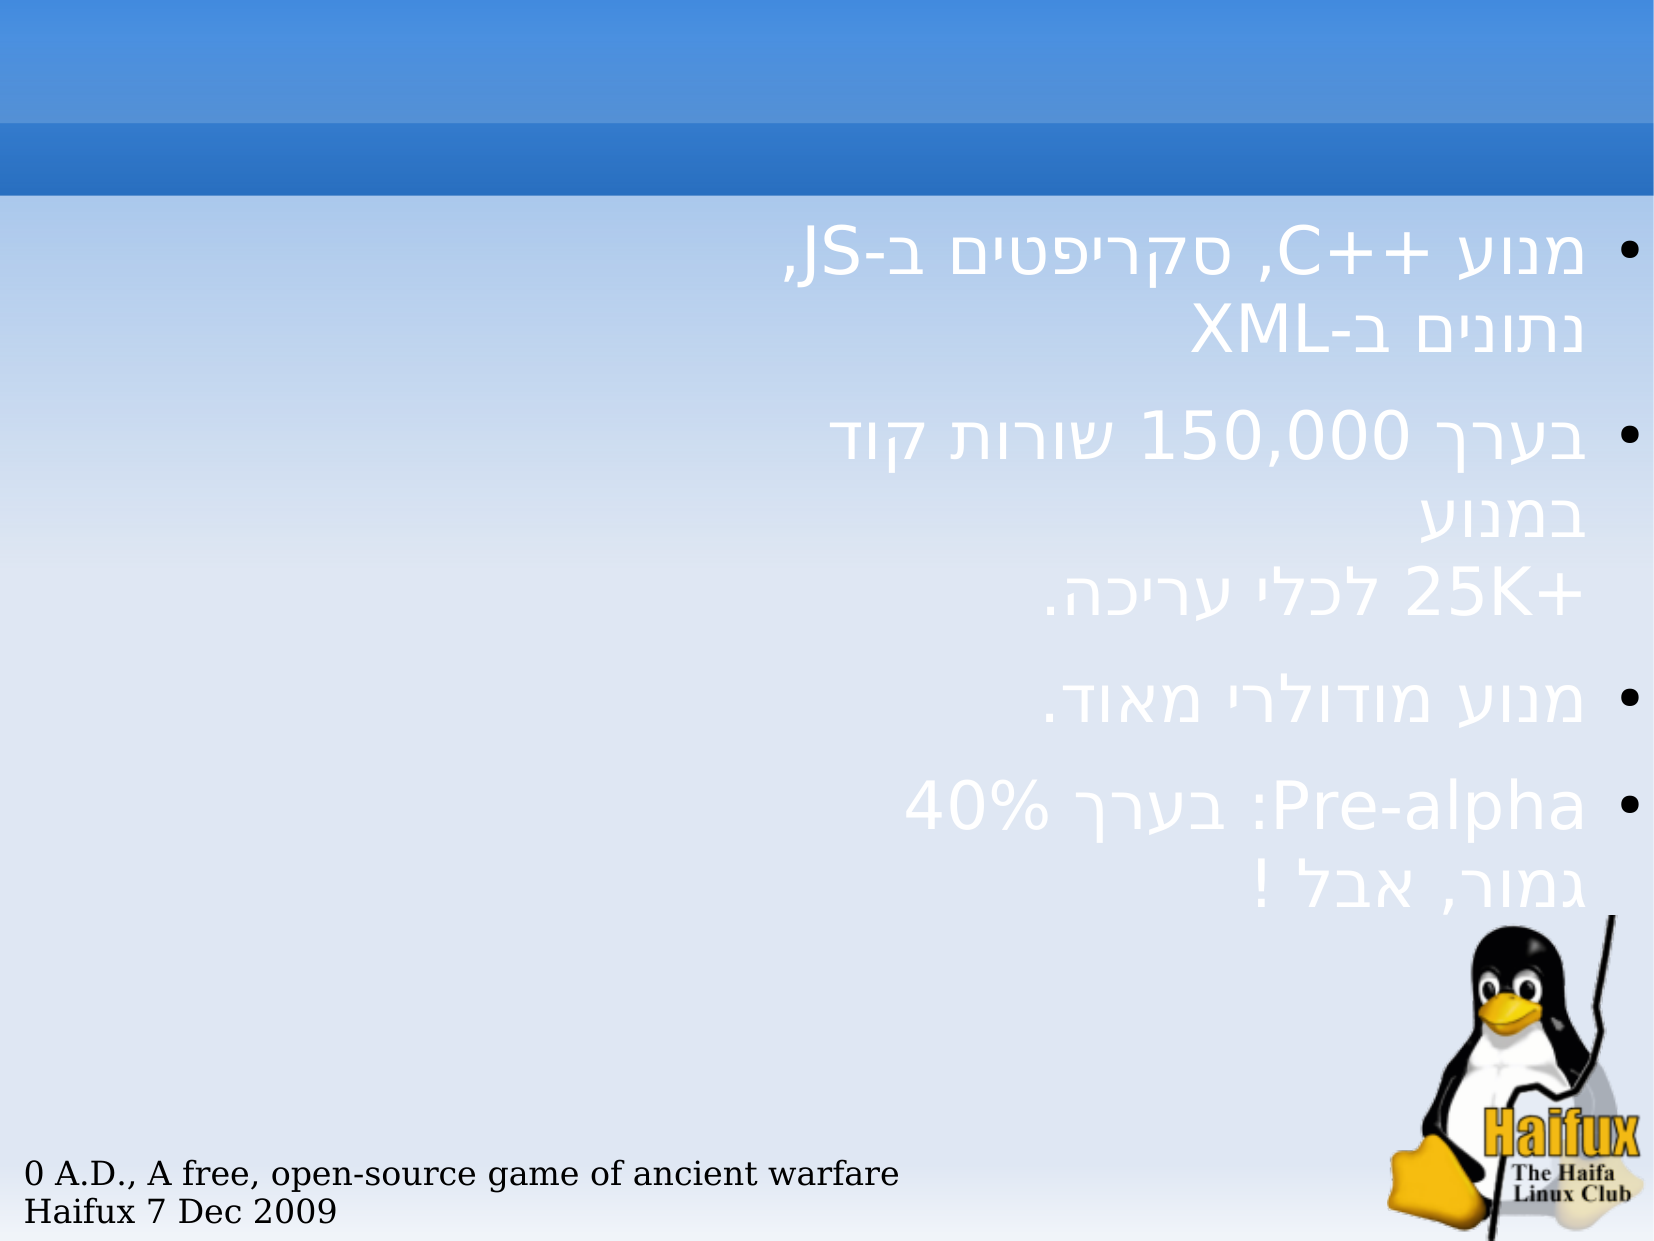

# מנוע ++C, סקריפטים ב-JS, נתונים ב-XML
בערך 150,000 שורות קוד במנוע
+25K לכלי עריכה.
מנוע מודולרי מאוד.
Pre-alpha: בערך 40% גמור, אבל !